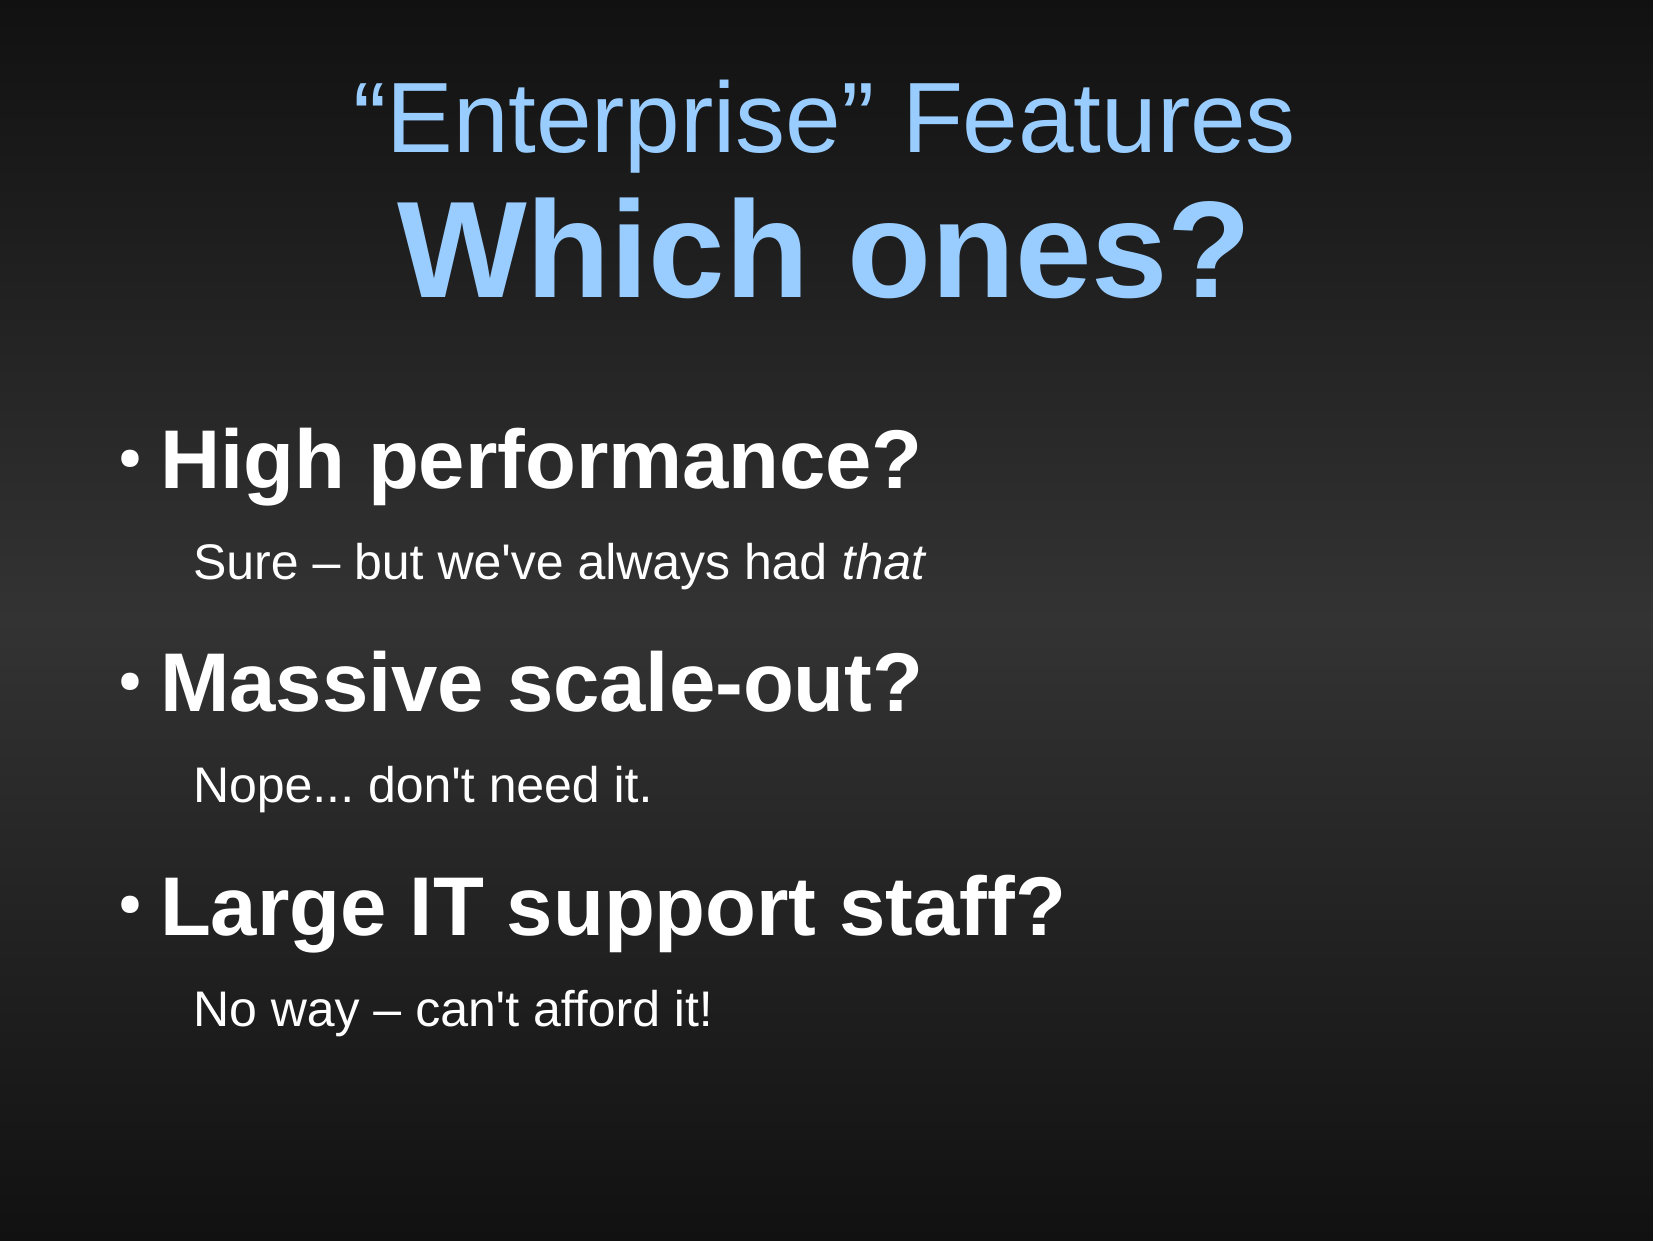

# “Enterprise” Features Which ones?
 High performance?
	Sure – but we've always had that
 Massive scale-out?
	Nope... don't need it.
 Large IT support staff?
	No way – can't afford it!